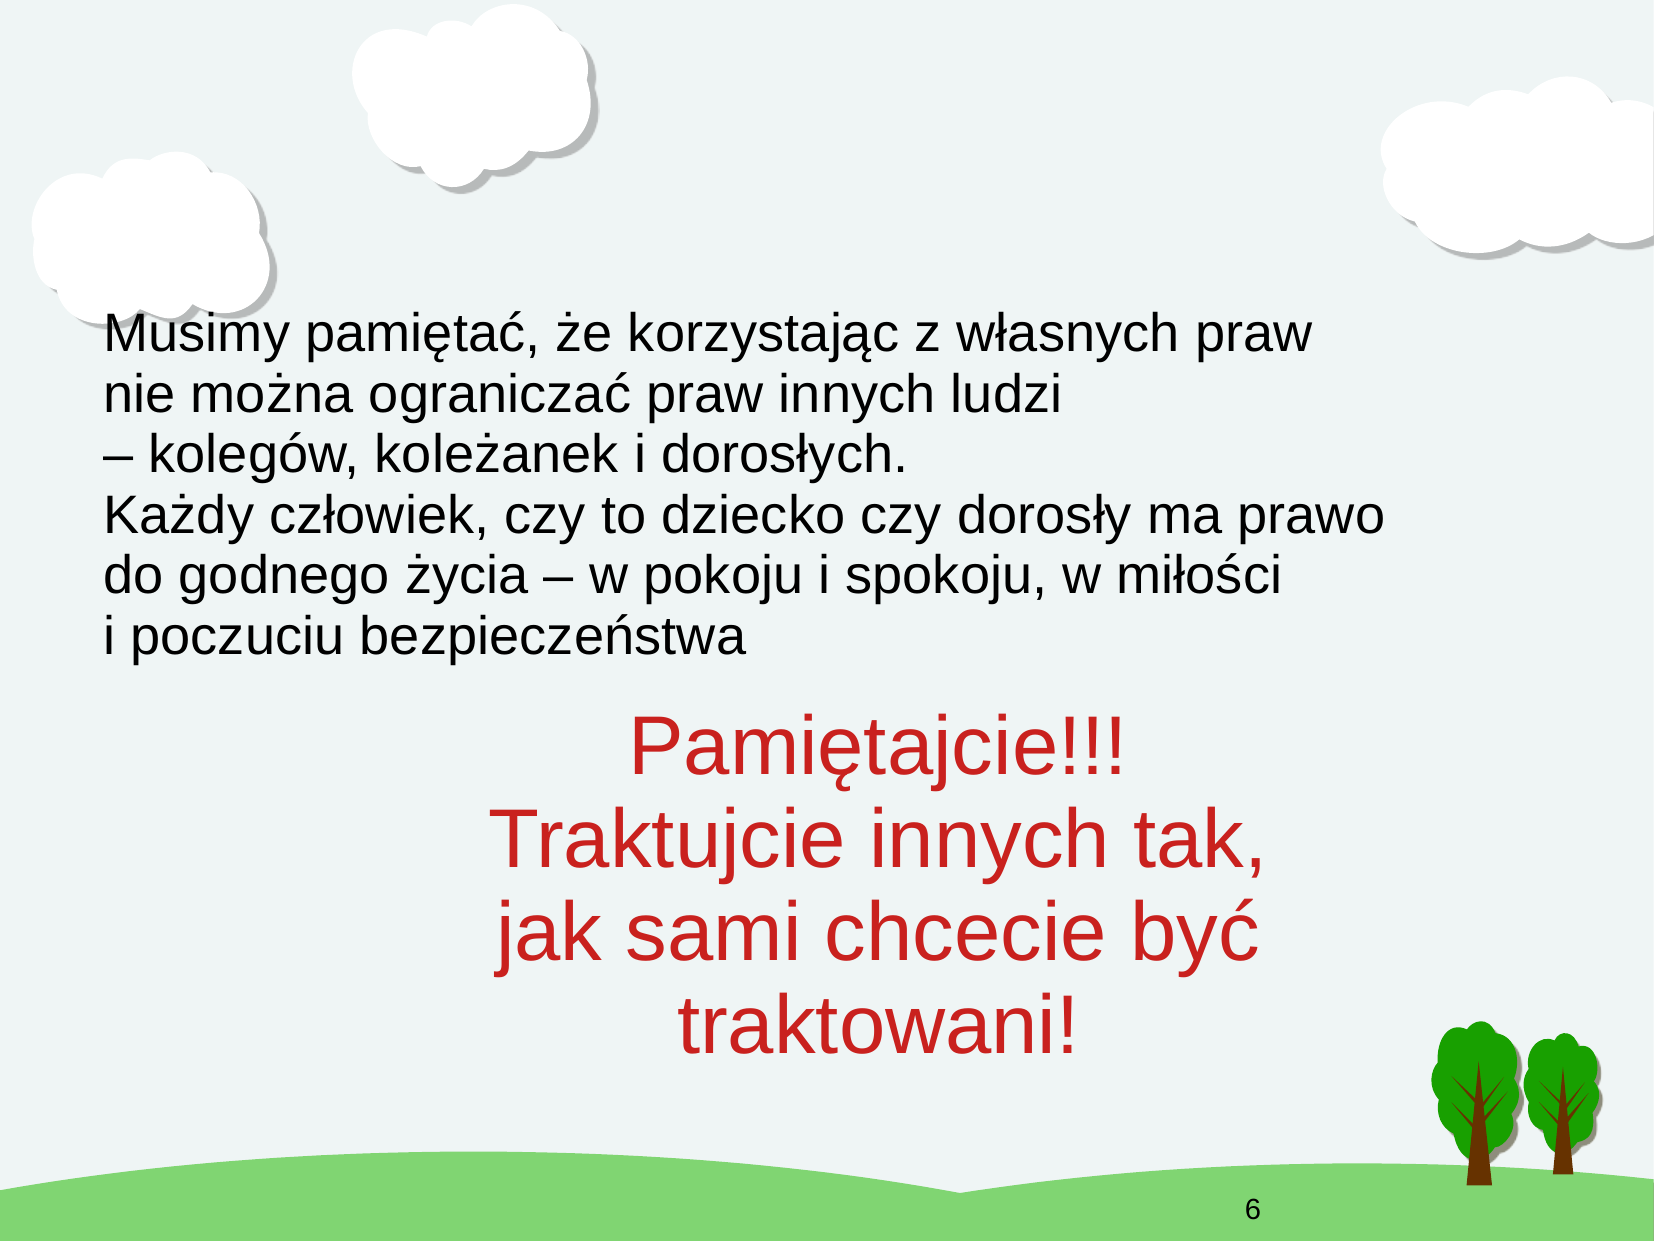

#
Musimy pamiętać, że korzystając z własnych praw
nie można ograniczać praw innych ludzi
– kolegów, koleżanek i dorosłych.
Każdy człowiek, czy to dziecko czy dorosły ma prawo
do godnego życia – w pokoju i spokoju, w miłości
i poczuciu bezpieczeństwa
Pamiętajcie!!!
Traktujcie innych tak,
jak sami chcecie być traktowani!